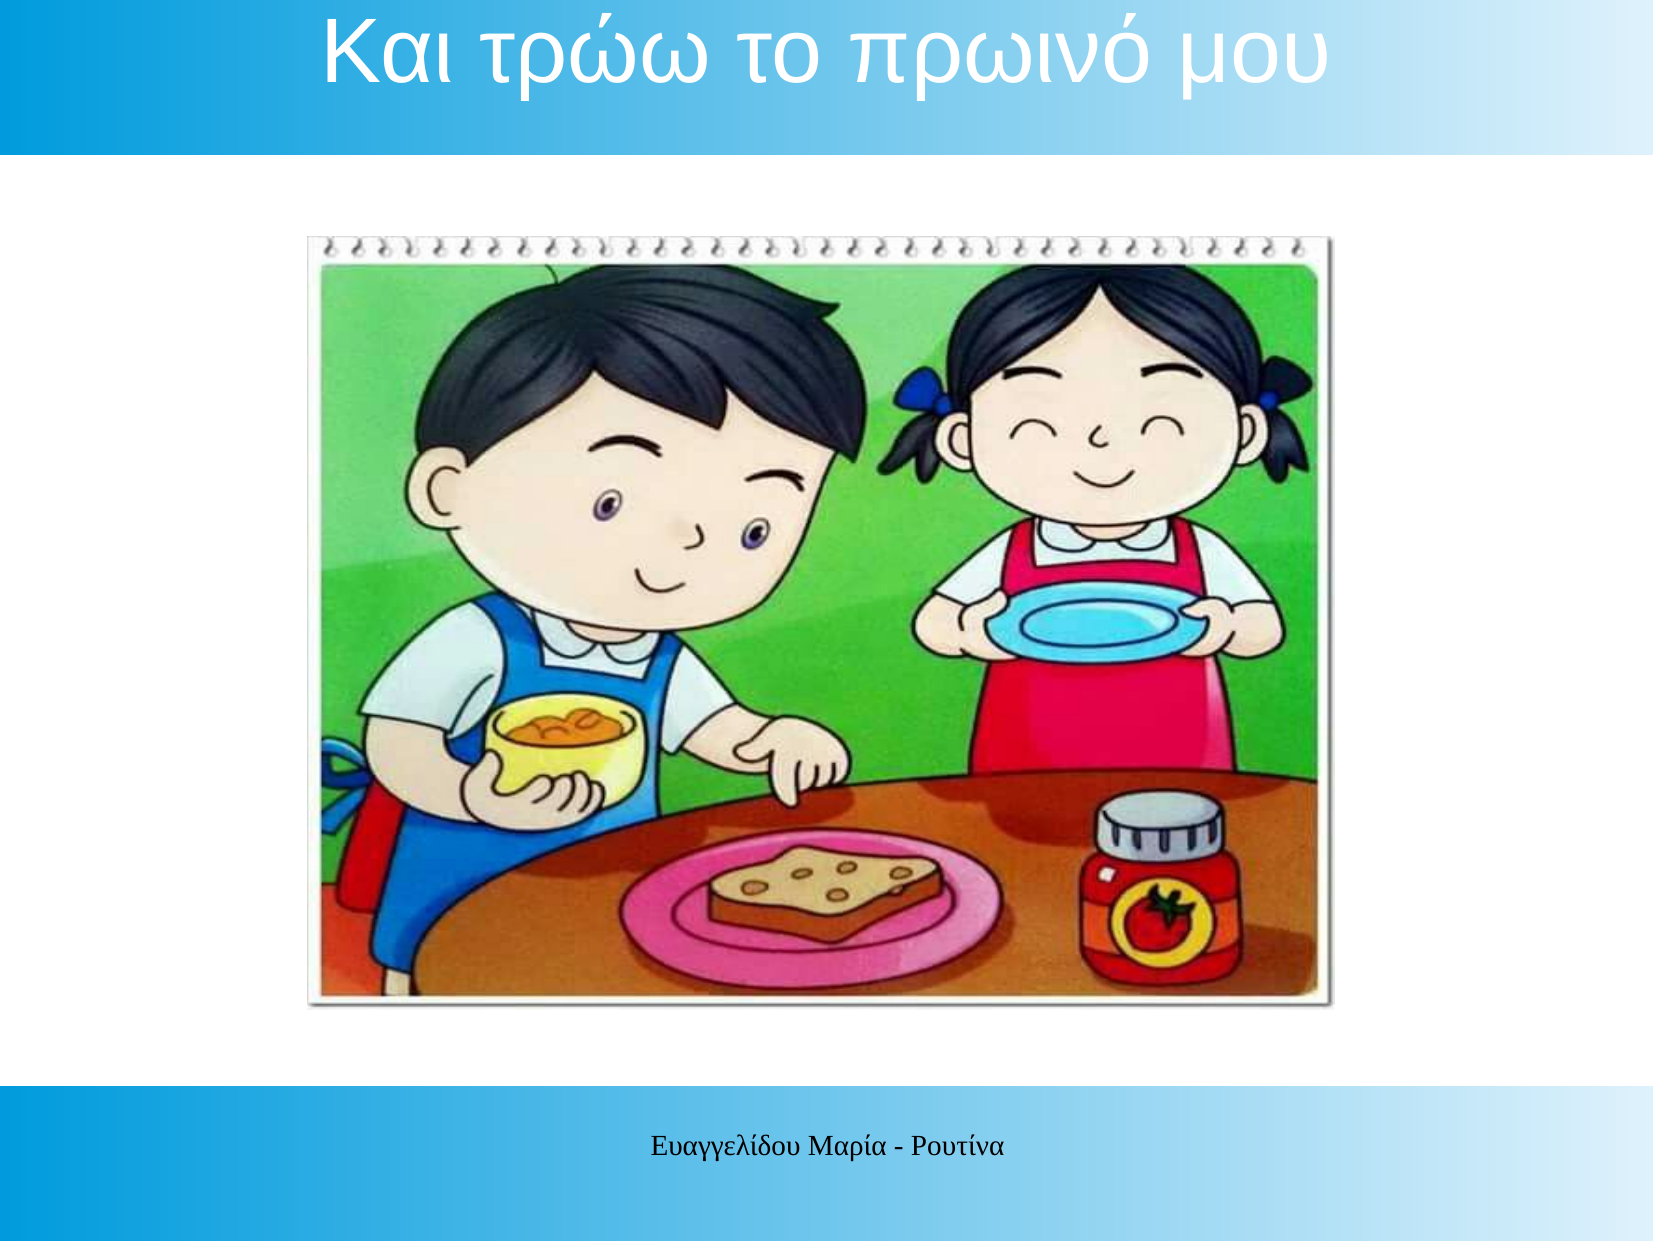

# Και τρώω το πρωινό μου
Ευαγγελίδου Μαρία - Ρουτίνα